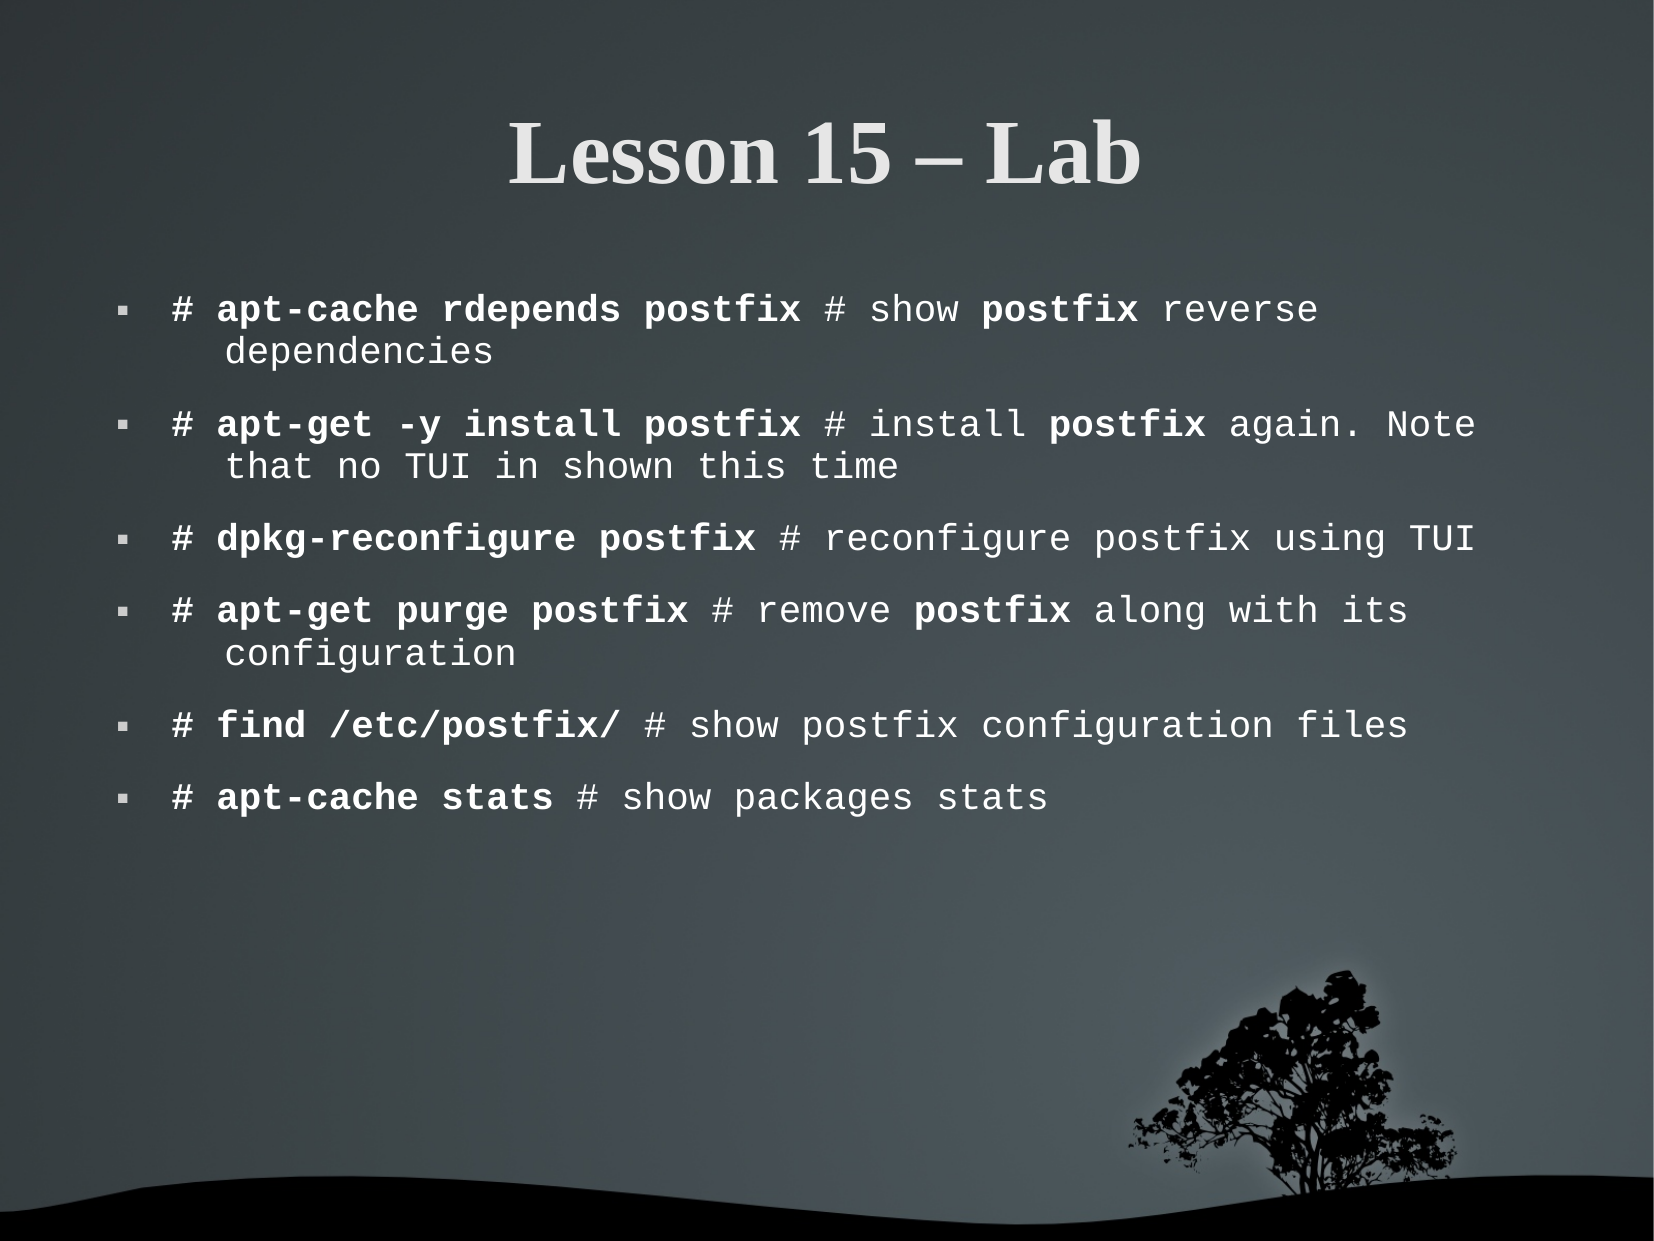

# Lesson 15 – Lab
# apt-cache rdepends postfix # show postfix reverse dependencies
# apt-get -y install postfix # install postfix again. Note that no TUI in shown this time
# dpkg-reconfigure postfix # reconfigure postfix using TUI
# apt-get purge postfix # remove postfix along with its configuration
# find /etc/postfix/ # show postfix configuration files
# apt-cache stats # show packages stats